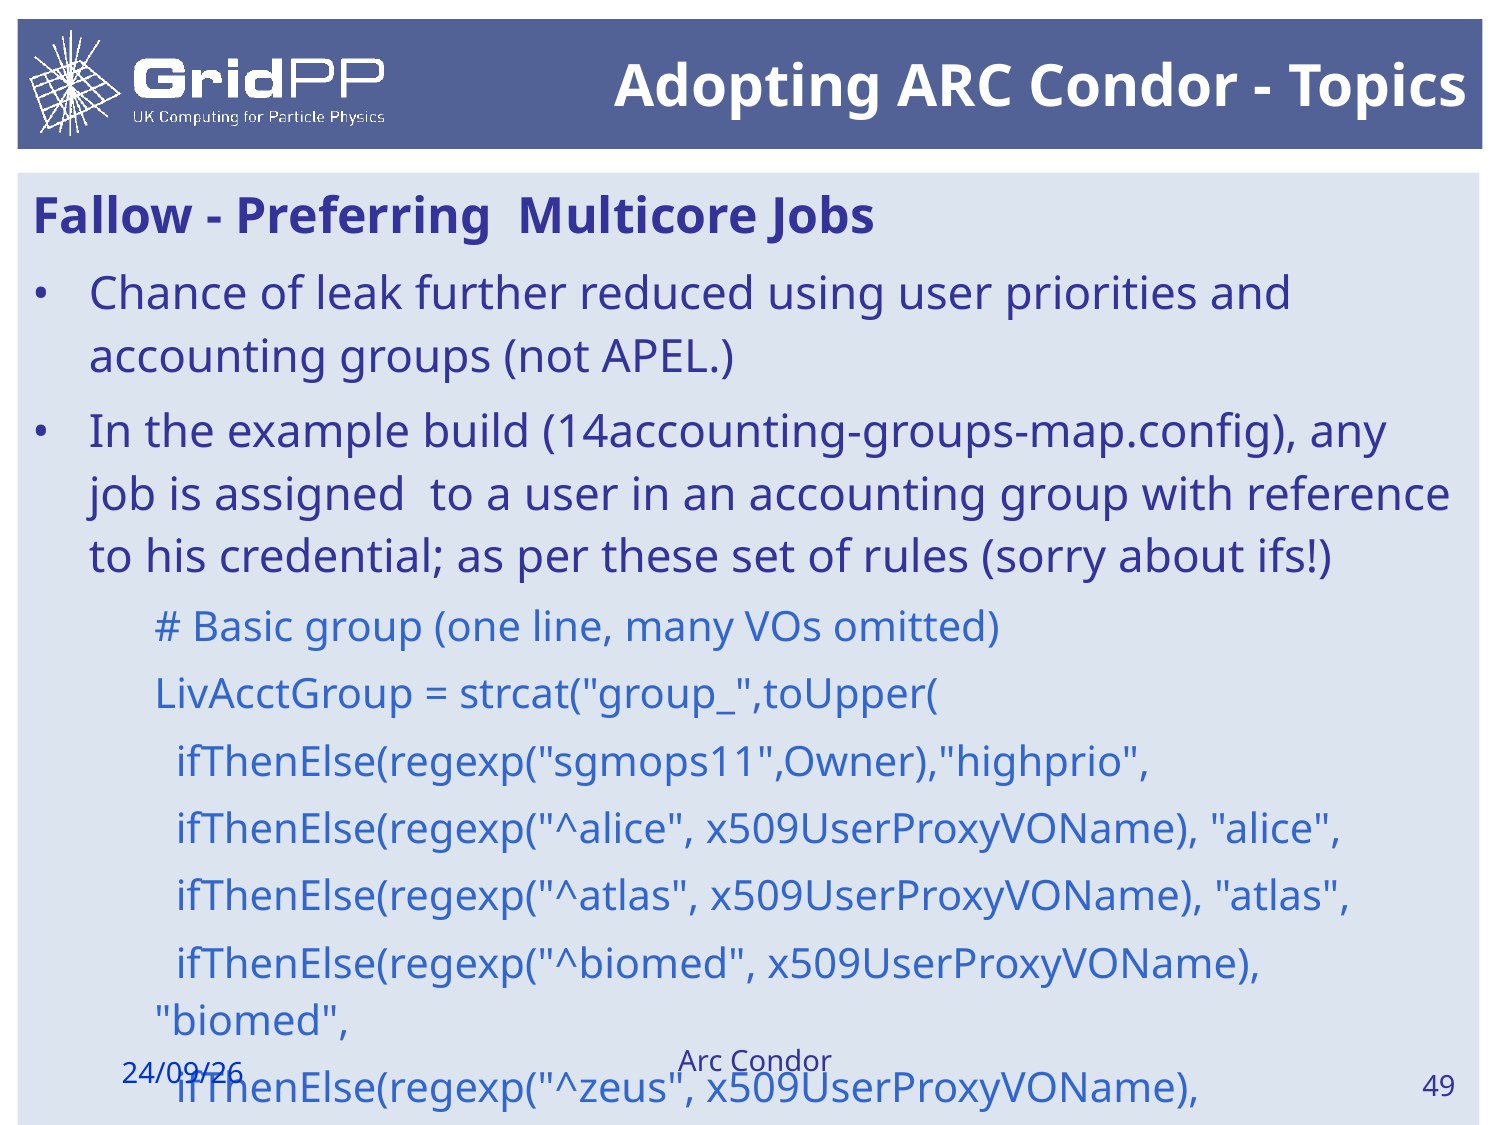

# Adopting ARC Condor - Topics
Fallow - Preferring Multicore Jobs
Chance of leak further reduced using user priorities and accounting groups (not APEL.)
In the example build (14accounting-groups-map.config), any job is assigned to a user in an accounting group with reference to his credential; as per these set of rules (sorry about ifs!)
# Basic group (one line, many VOs omitted)
LivAcctGroup = strcat("group_",toUpper(
 ifThenElse(regexp("sgmops11",Owner),"highprio",
 ifThenElse(regexp("^alice", x509UserProxyVOName), "alice",
 ifThenElse(regexp("^atlas", x509UserProxyVOName), "atlas",
 ifThenElse(regexp("^biomed", x509UserProxyVOName), "biomed",
 ifThenElse(regexp("^zeus", x509UserProxyVOName), "zeus","nonefound")))))))
Arc Condor